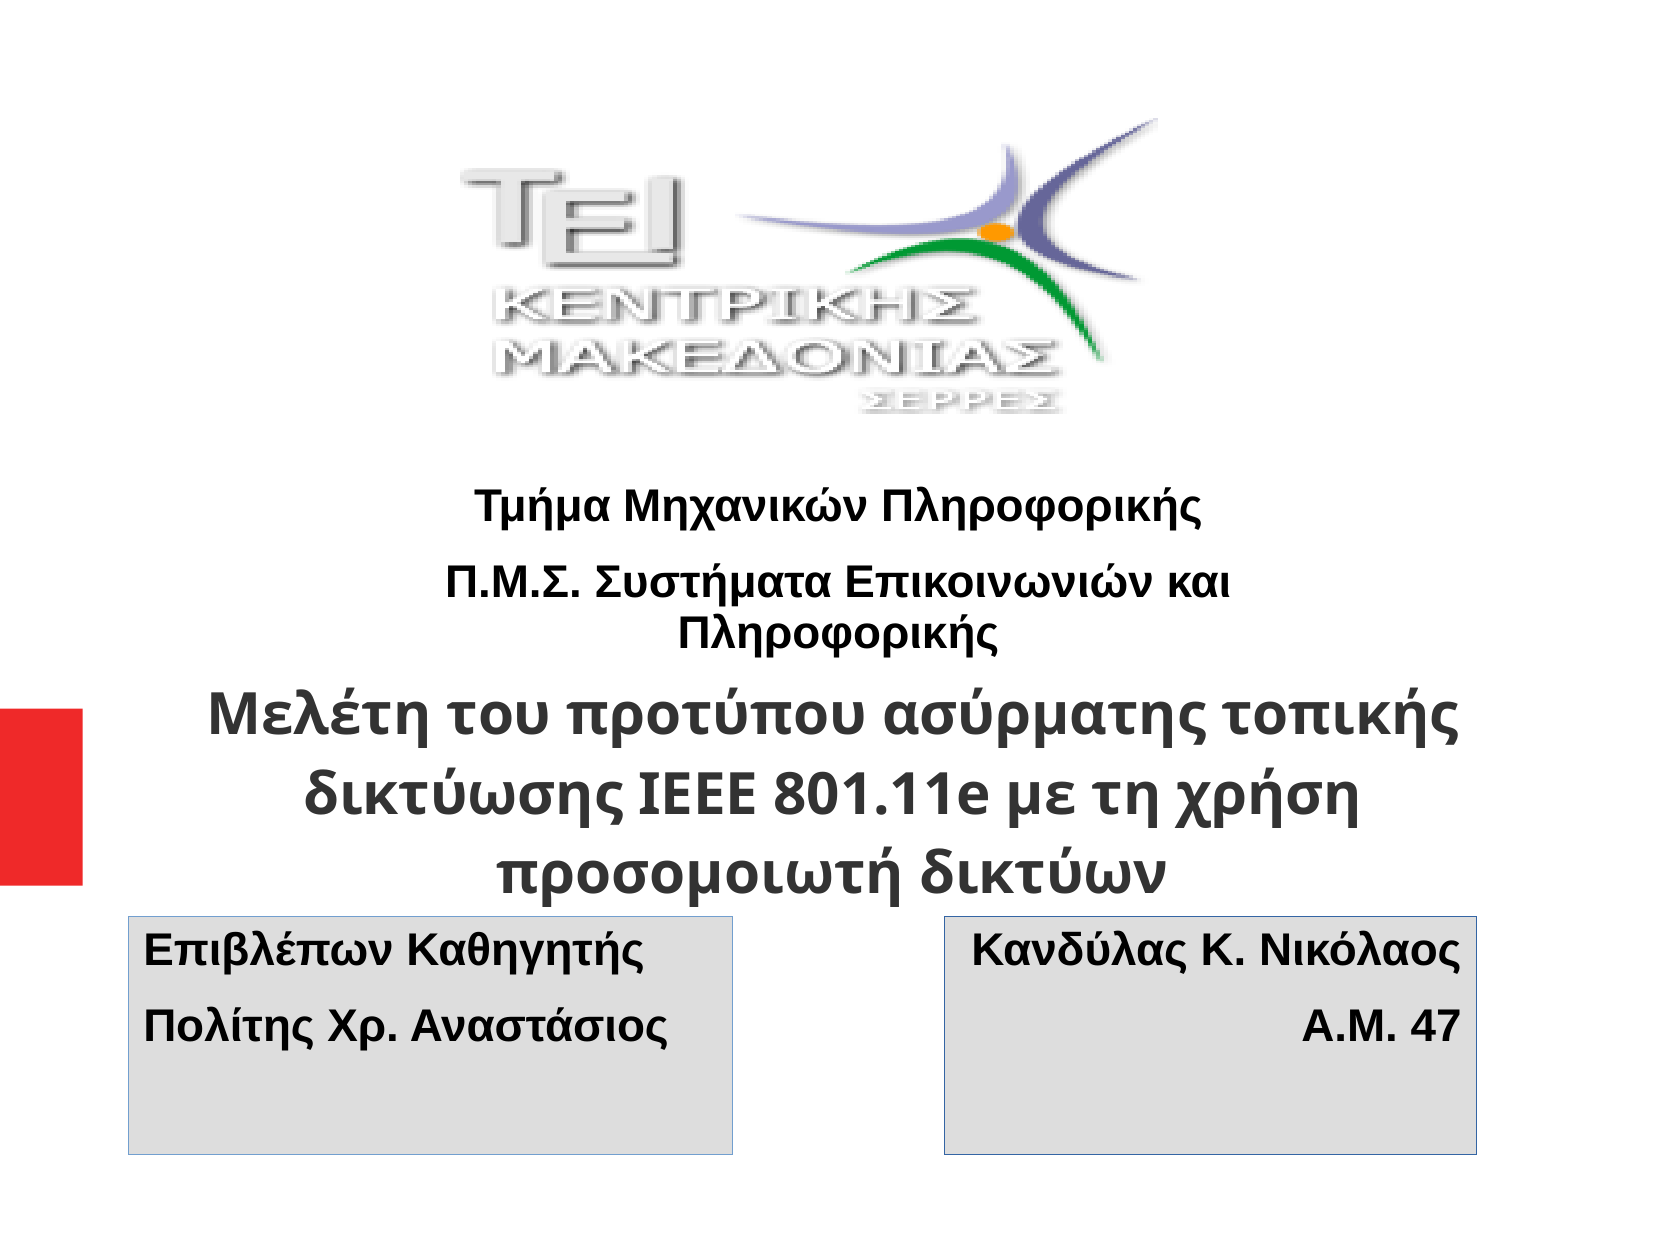

Τμήμα Μηχανικών Πληροφορικής
Π.Μ.Σ. Συστήματα Επικοινωνιών και Πληροφορικής
Μελέτη του προτύπου ασύρματης τοπικής δικτύωσης ΙΕΕΕ 801.11e με τη χρήση προσομοιωτή δικτύων
Επιβλέπων Καθηγητής
Πολίτης Χρ. Αναστάσιος
Κανδύλας Κ. Νικόλαος
Α.Μ. 47